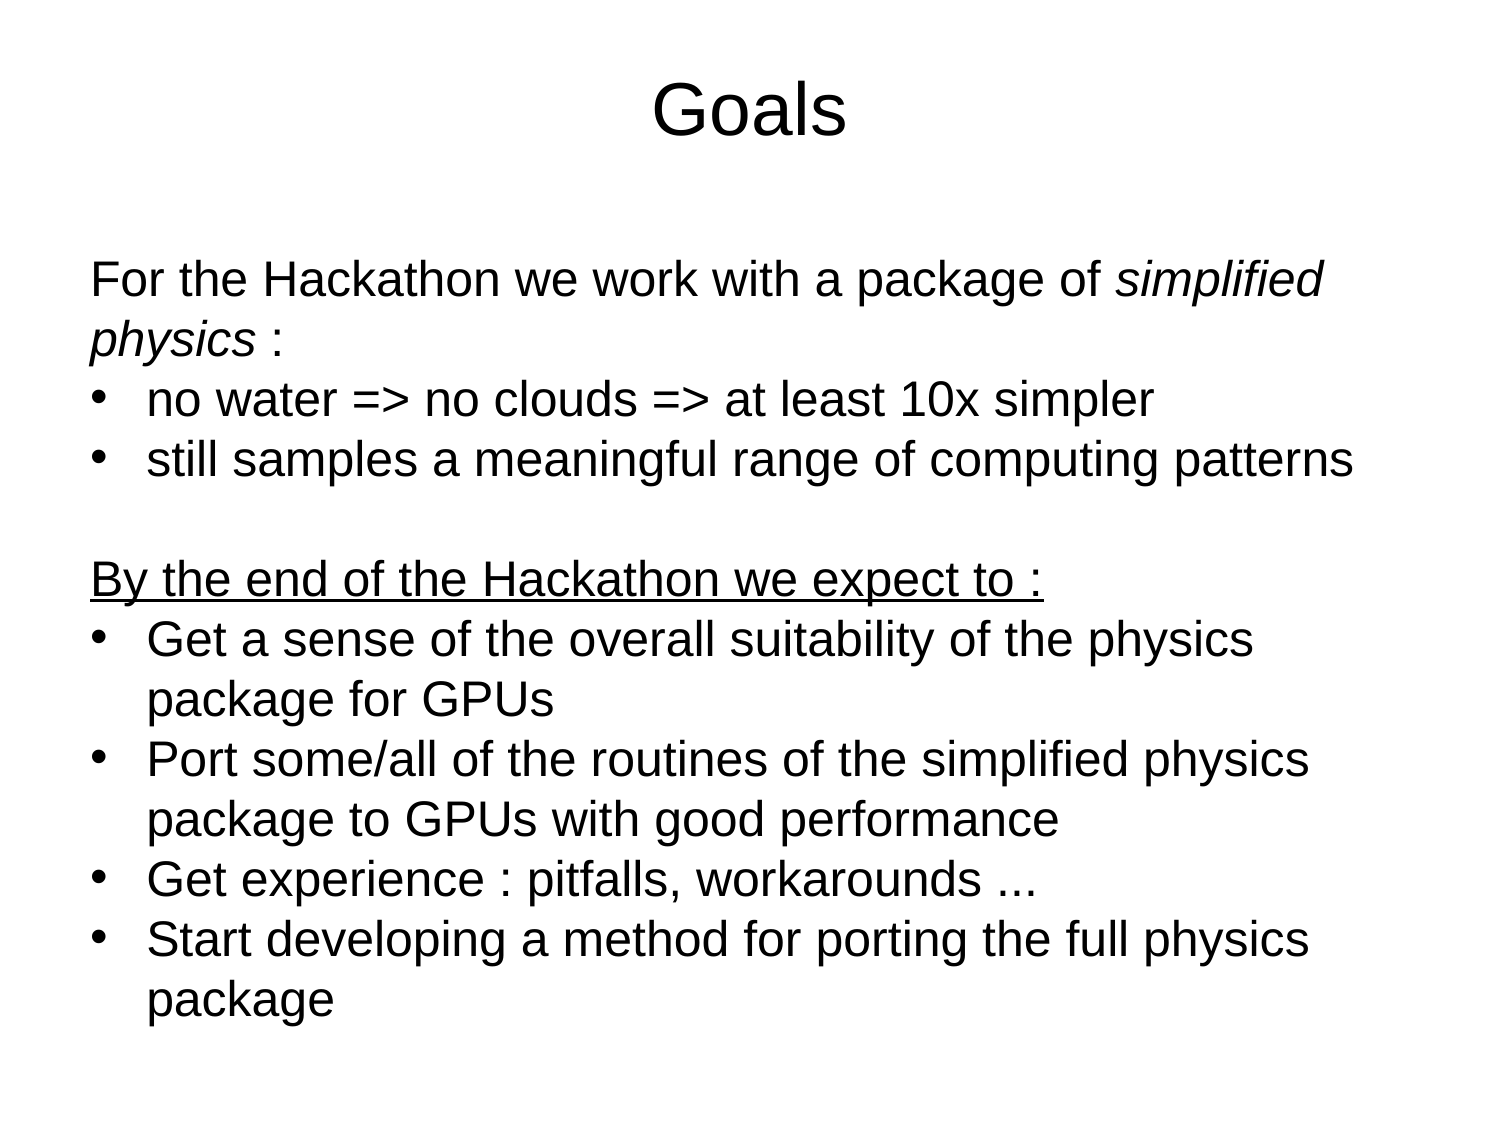

# Goals
For the Hackathon we work with a package of simplified physics :
no water => no clouds => at least 10x simpler
still samples a meaningful range of computing patterns
By the end of the Hackathon we expect to :
Get a sense of the overall suitability of the physics package for GPUs
Port some/all of the routines of the simplified physics package to GPUs with good performance
Get experience : pitfalls, workarounds ...
Start developing a method for porting the full physics package